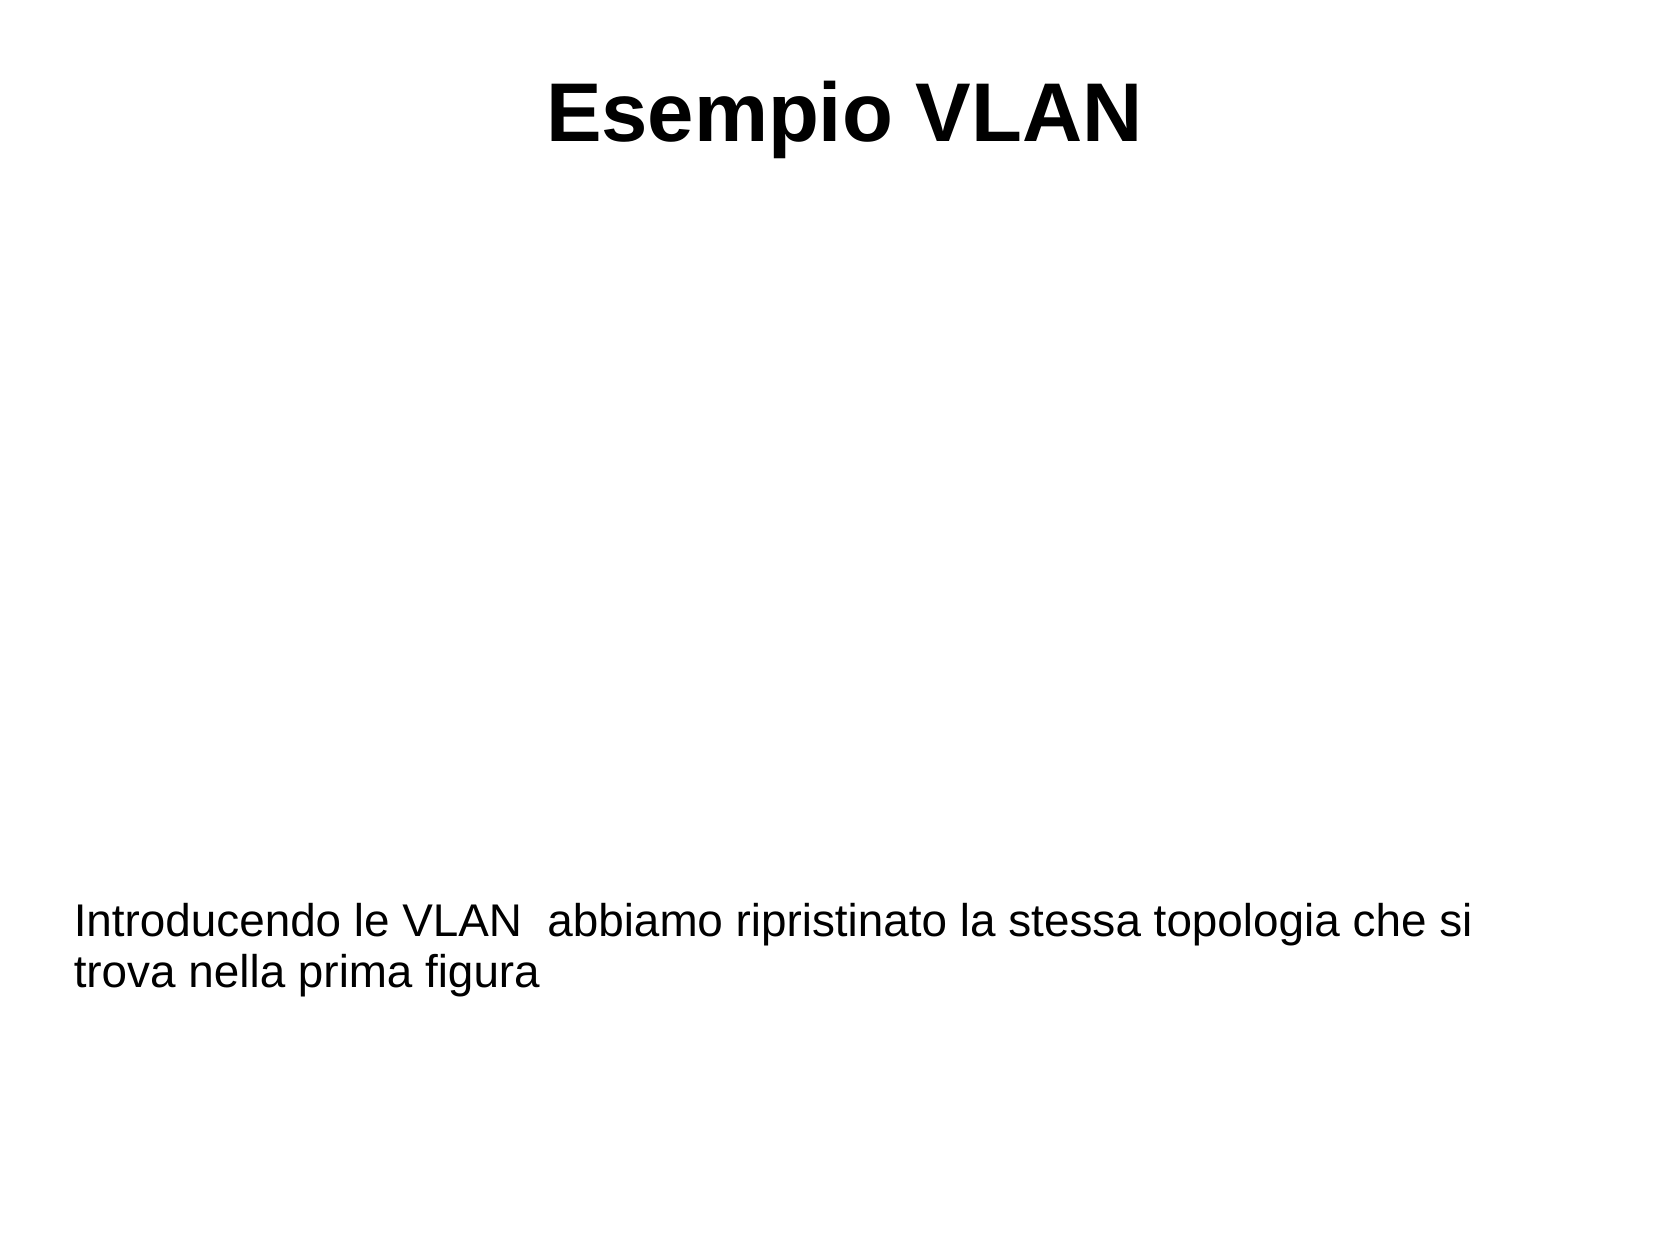

Esempio VLAN
Introducendo le VLAN abbiamo ripristinato la stessa topologia che si trova nella prima figura